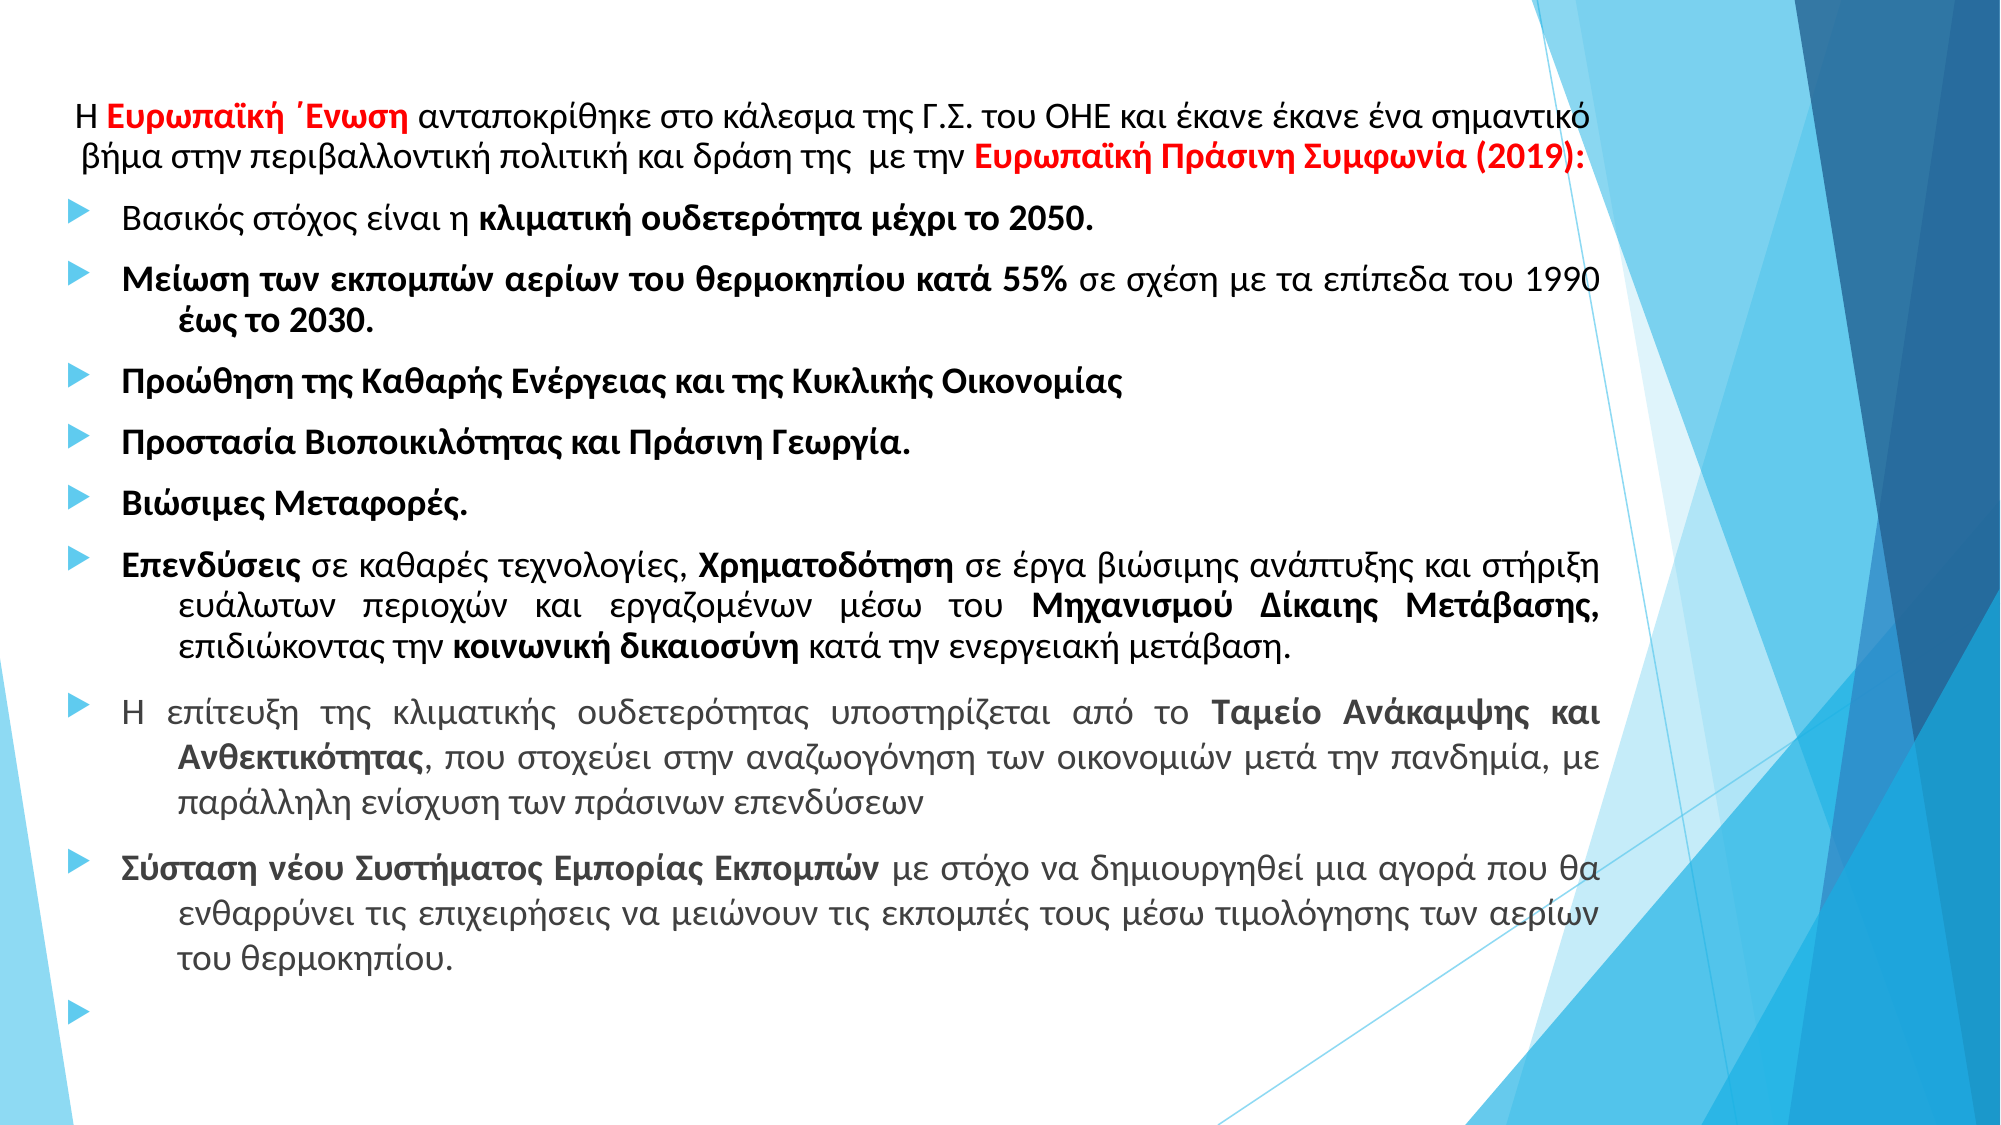

#
Η Ευρωπαϊκή ΄Ενωση ανταποκρίθηκε στο κάλεσμα της Γ.Σ. του ΟΗΕ και έκανε έκανε ένα σημαντικό βήμα στην περιβαλλοντική πολιτική και δράση της με την Ευρωπαϊκή Πράσινη Συμφωνία (2019):
Βασικός στόχος είναι η κλιματική ουδετερότητα μέχρι το 2050.
Μείωση των εκπομπών αερίων του θερμοκηπίου κατά 55% σε σχέση με τα επίπεδα του 1990 έως το 2030.
Προώθηση της Καθαρής Ενέργειας και της Κυκλικής Οικονομίας
Προστασία Βιοποικιλότητας και Πράσινη Γεωργία.
Βιώσιμες Μεταφορές.
Επενδύσεις σε καθαρές τεχνολογίες, Χρηματοδότηση σε έργα βιώσιμης ανάπτυξης και στήριξη ευάλωτων περιοχών και εργαζομένων μέσω του Μηχανισμού Δίκαιης Μετάβασης, επιδιώκοντας την κοινωνική δικαιοσύνη κατά την ενεργειακή μετάβαση.
Η επίτευξη της κλιματικής ουδετερότητας υποστηρίζεται από το Ταμείο Ανάκαμψης και Ανθεκτικότητας, που στοχεύει στην αναζωογόνηση των οικονομιών μετά την πανδημία, με παράλληλη ενίσχυση των πράσινων επενδύσεων
Σύσταση νέου Συστήματος Εμπορίας Εκπομπών με στόχο να δημιουργηθεί μια αγορά που θα ενθαρρύνει τις επιχειρήσεις να μειώνουν τις εκπομπές τους μέσω τιμολόγησης των αερίων του θερμοκηπίου.